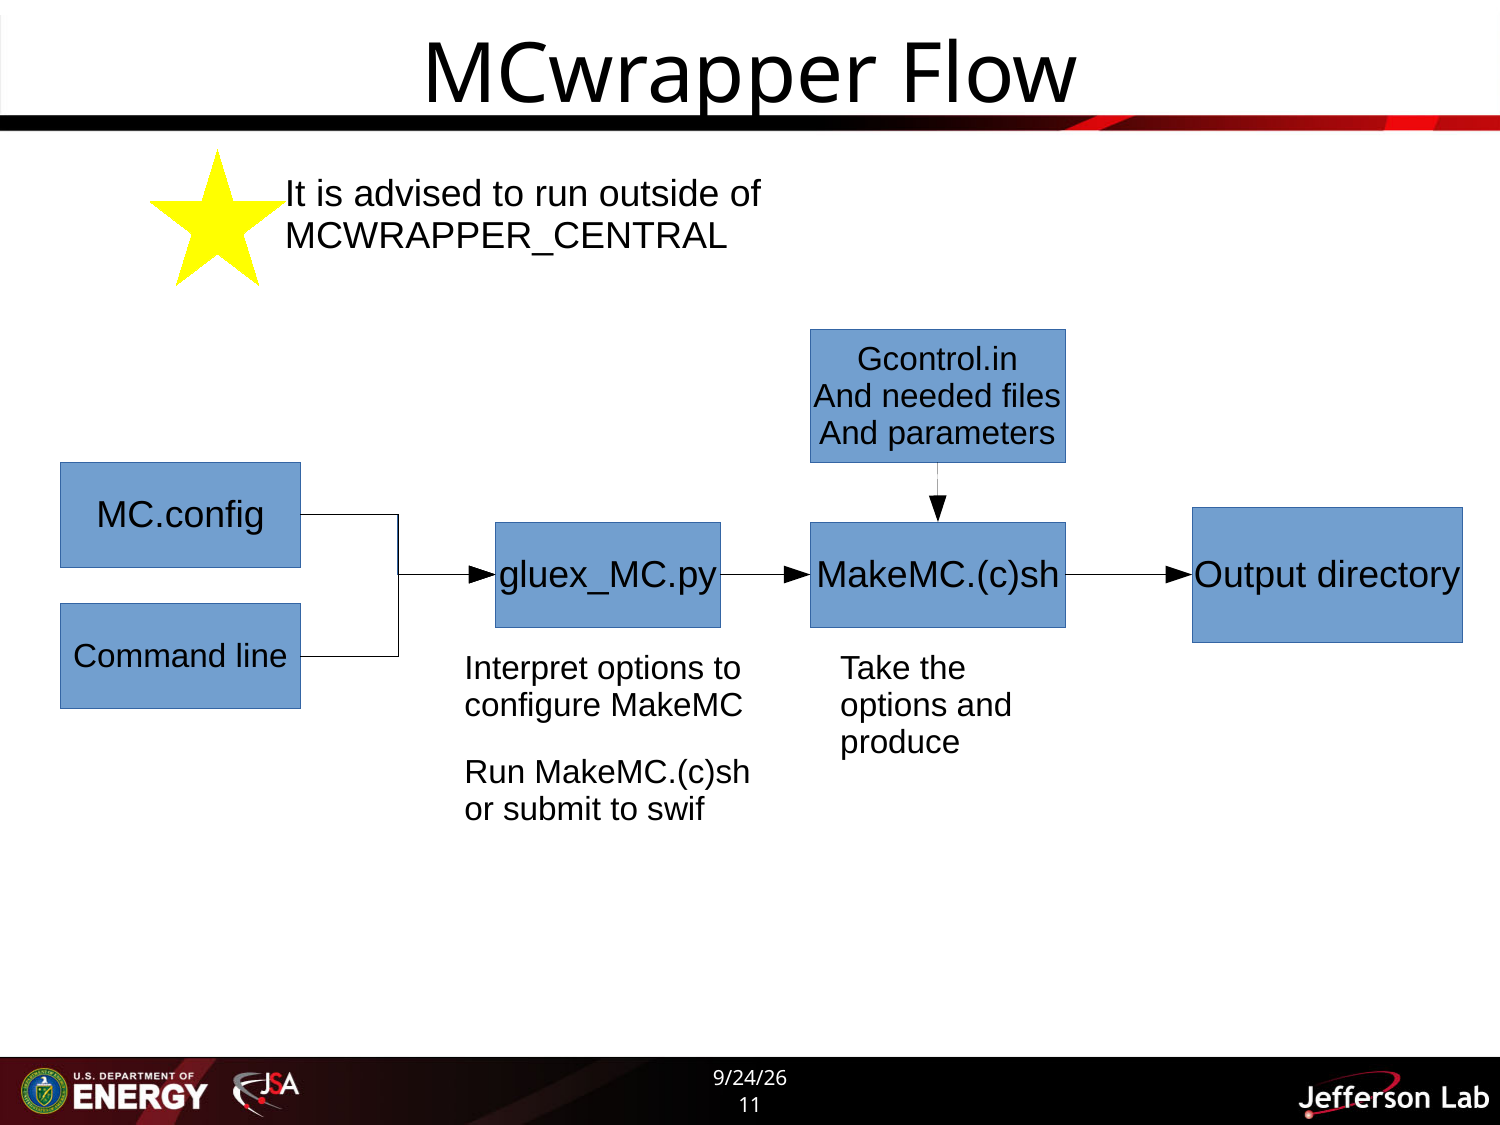

# MCwrapper Flow
It is advised to run outside of MCWRAPPER_CENTRAL
Gcontrol.in
And needed files
And parameters
MC.config
Output directory
gluex_MC.py
MakeMC.(c)sh
Command line
Interpret options to configure MakeMC
Run MakeMC.(c)sh
or submit to swif
Take the options and produce